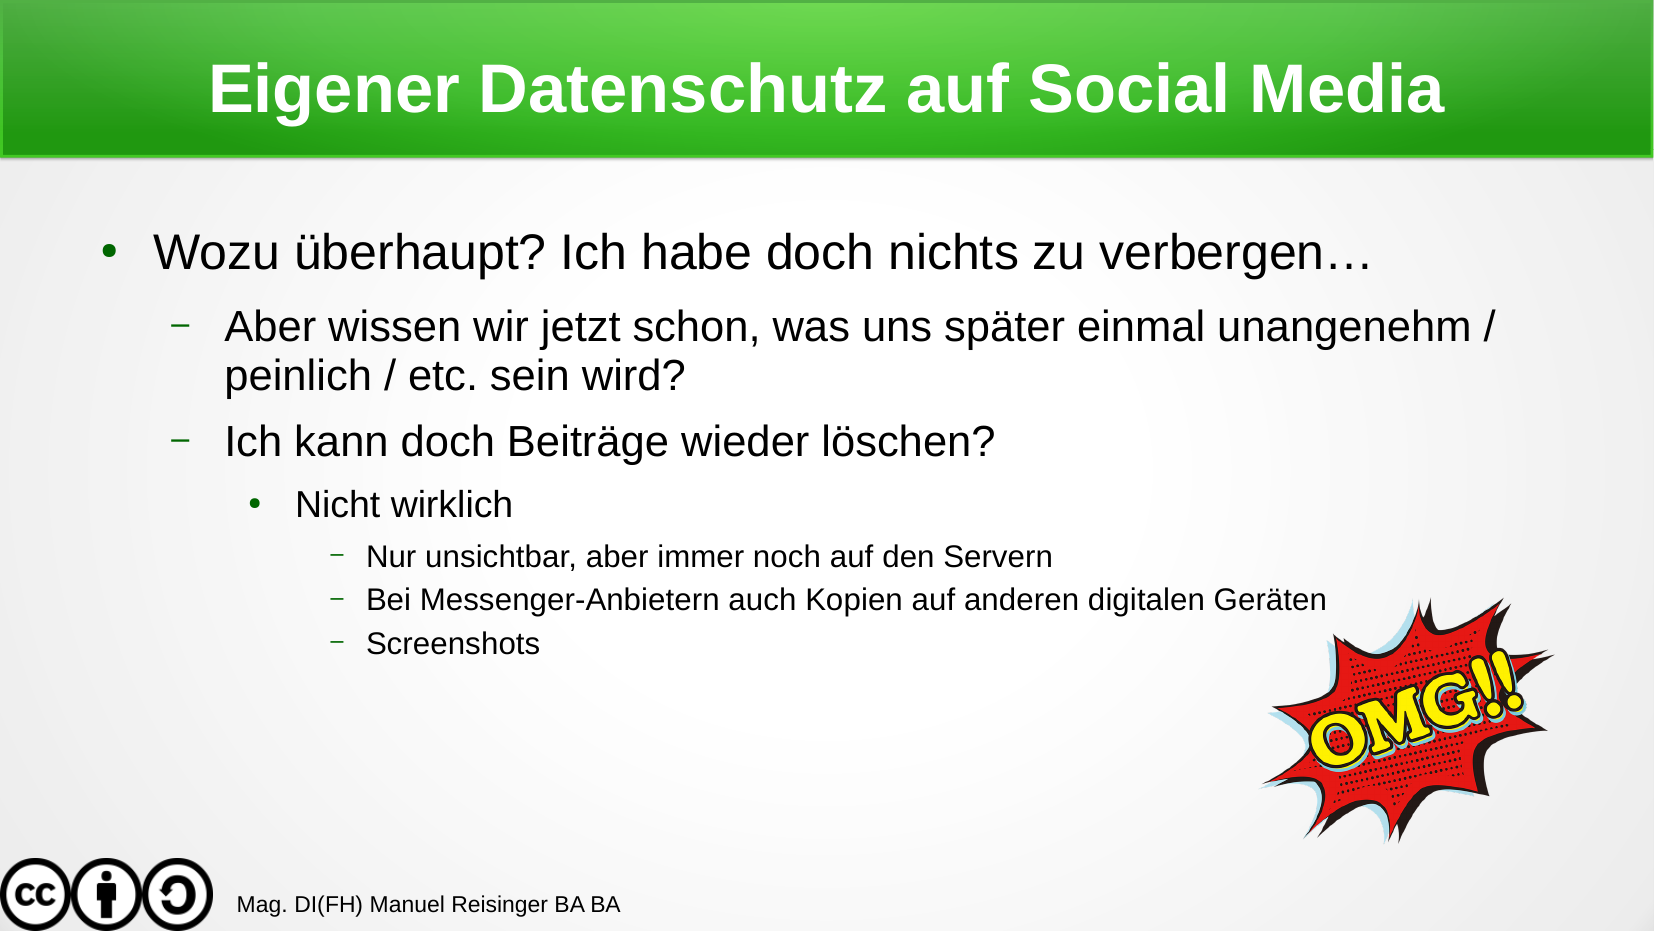

# Eigener Datenschutz auf Social Media
Wozu überhaupt? Ich habe doch nichts zu verbergen…
Aber wissen wir jetzt schon, was uns später einmal unangenehm / peinlich / etc. sein wird?
Ich kann doch Beiträge wieder löschen?
Nicht wirklich
Nur unsichtbar, aber immer noch auf den Servern
Bei Messenger-Anbietern auch Kopien auf anderen digitalen Geräten
Screenshots